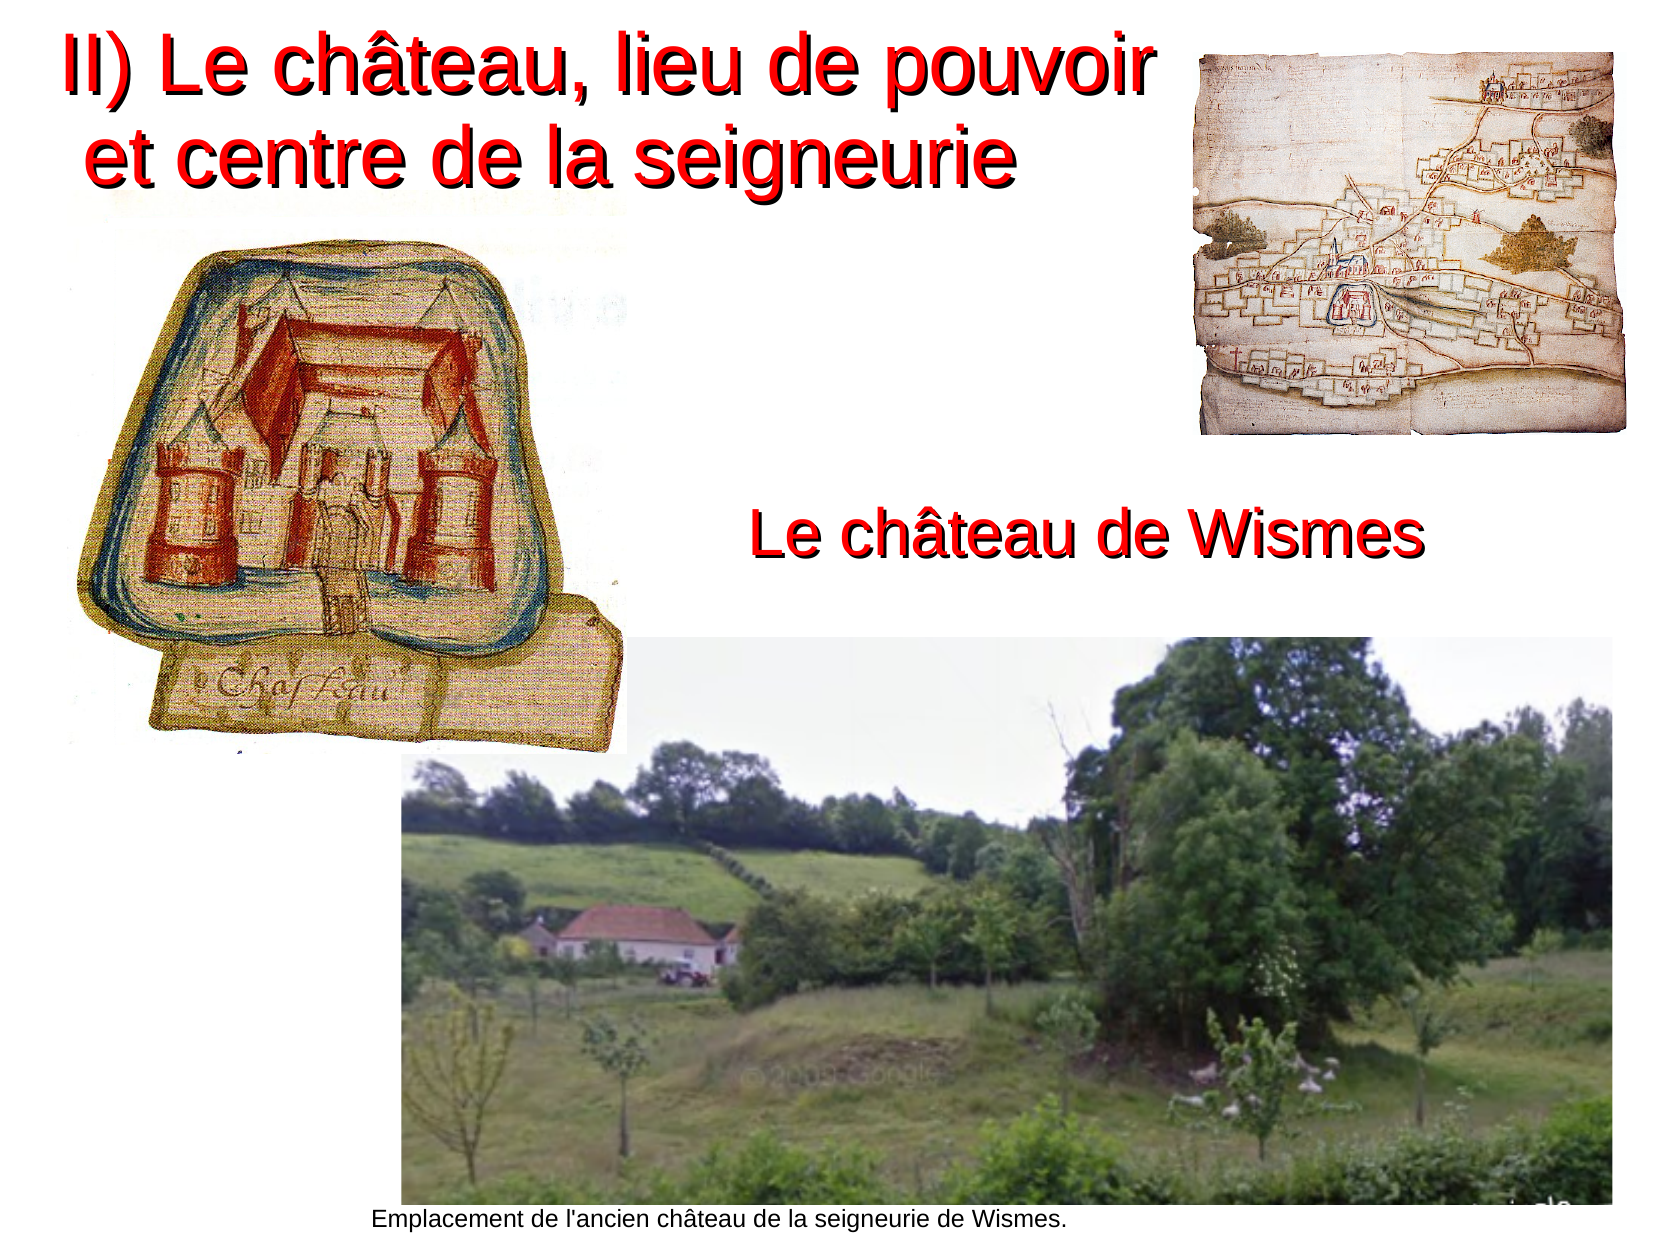

II) Le château, lieu de pouvoir
 et centre de la seigneurie
Le château de Wismes
Emplacement de l'ancien château de la seigneurie de Wismes.